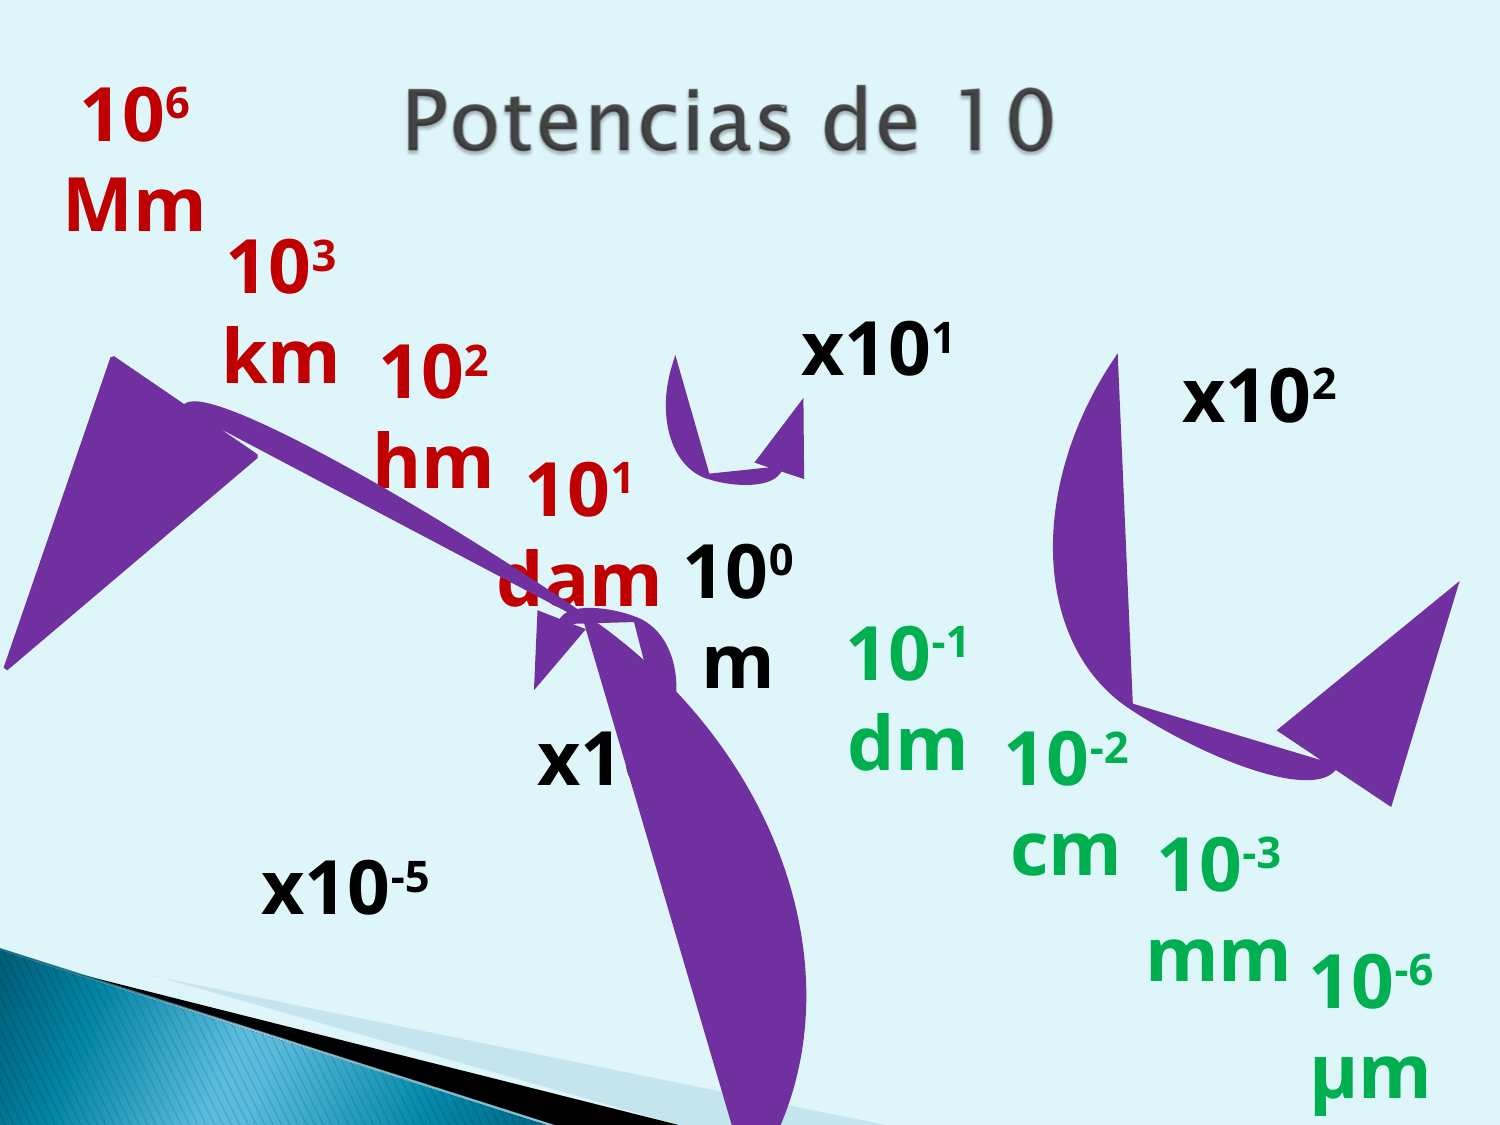

106
Mm
103
km
x101
102
hm
x102
101
dam
100
m
10-1
dm
x10-1
10-2
cm
10-3
mm
x10-5
10-6
µm